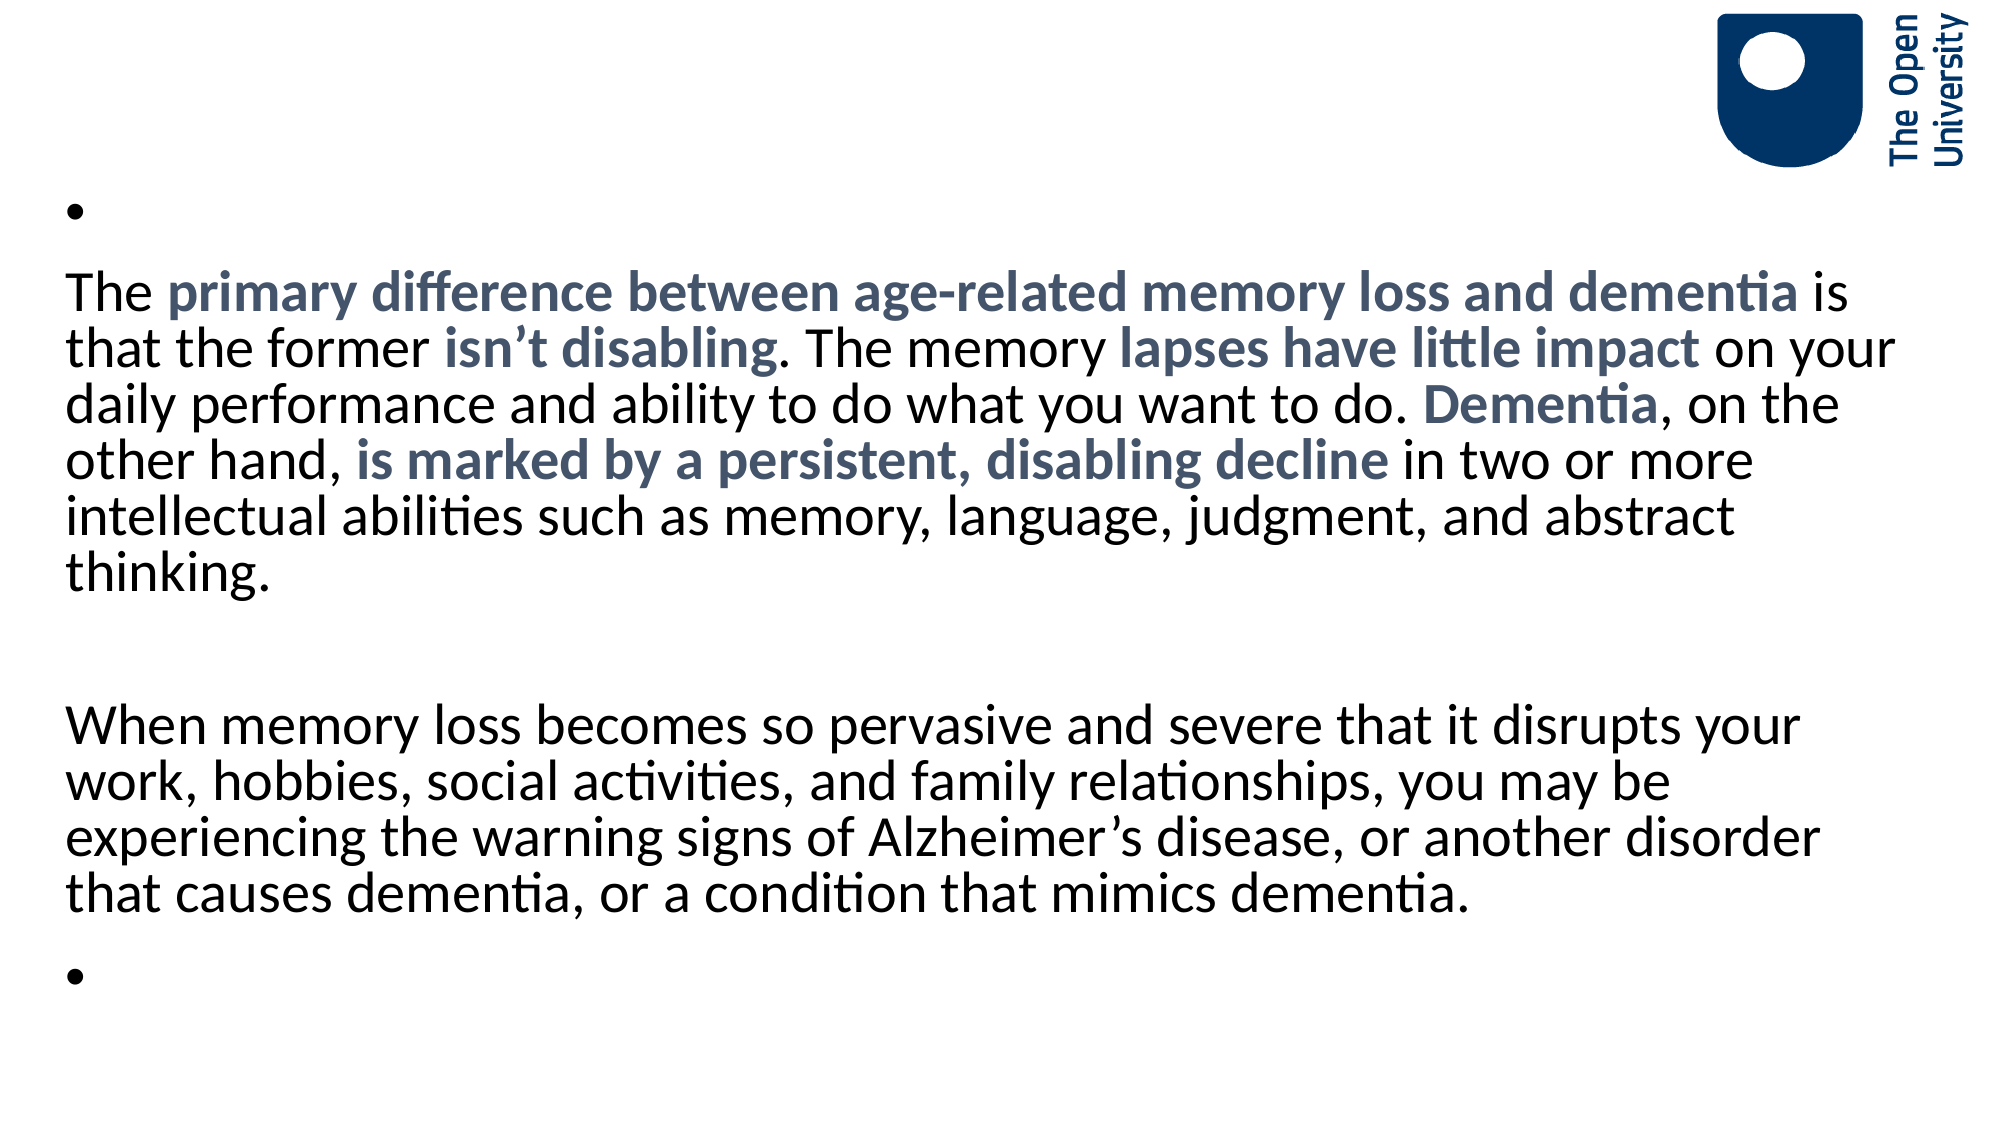

# The primary difference between age-related memory loss and dementia is that the former isn’t disabling. The memory lapses have little impact on your daily performance and ability to do what you want to do. Dementia, on the other hand, is marked by a persistent, disabling decline in two or more intellectual abilities such as memory, language, judgment, and abstract thinking.
When memory loss becomes so pervasive and severe that it disrupts your work, hobbies, social activities, and family relationships, you may be experiencing the warning signs of Alzheimer’s disease, or another disorder that causes dementia, or a condition that mimics dementia.